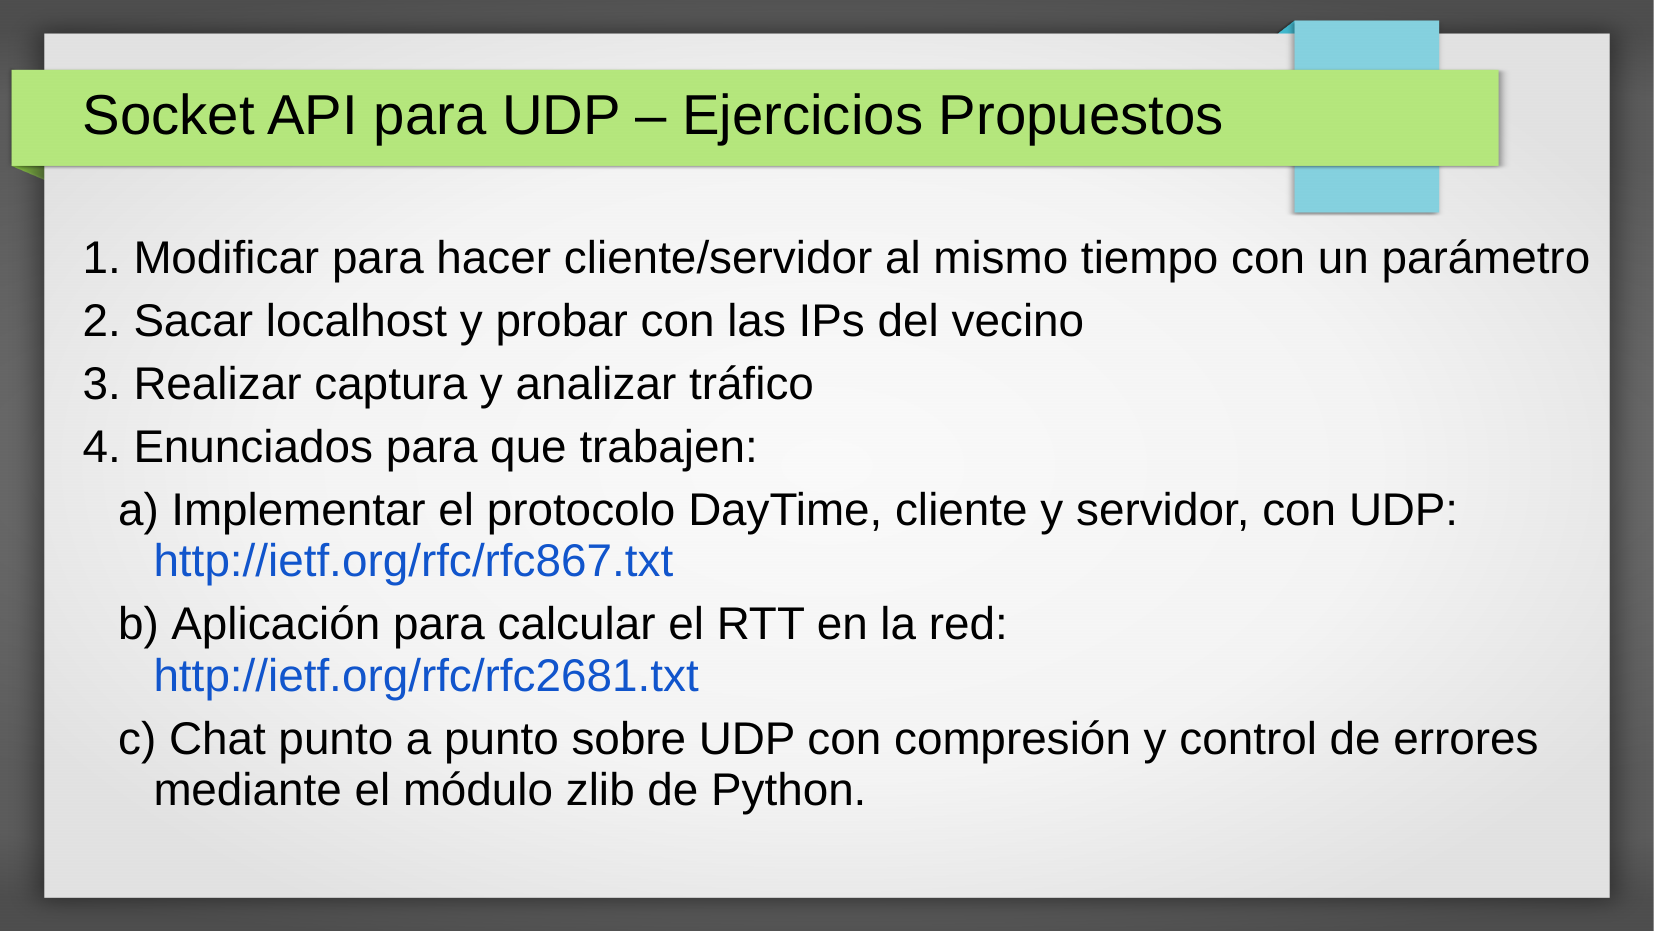

# Socket API para UDP – Ejercicios Propuestos
 Modificar para hacer cliente/servidor al mismo tiempo con un parámetro
 Sacar localhost y probar con las IPs del vecino
 Realizar captura y analizar tráfico
 Enunciados para que trabajen:
 Implementar el protocolo DayTime, cliente y servidor, con UDP:http://ietf.org/rfc/rfc867.txt
 Aplicación para calcular el RTT en la red:
http://ietf.org/rfc/rfc2681.txt
 Chat punto a punto sobre UDP con compresión y control de errores mediante el módulo zlib de Python.